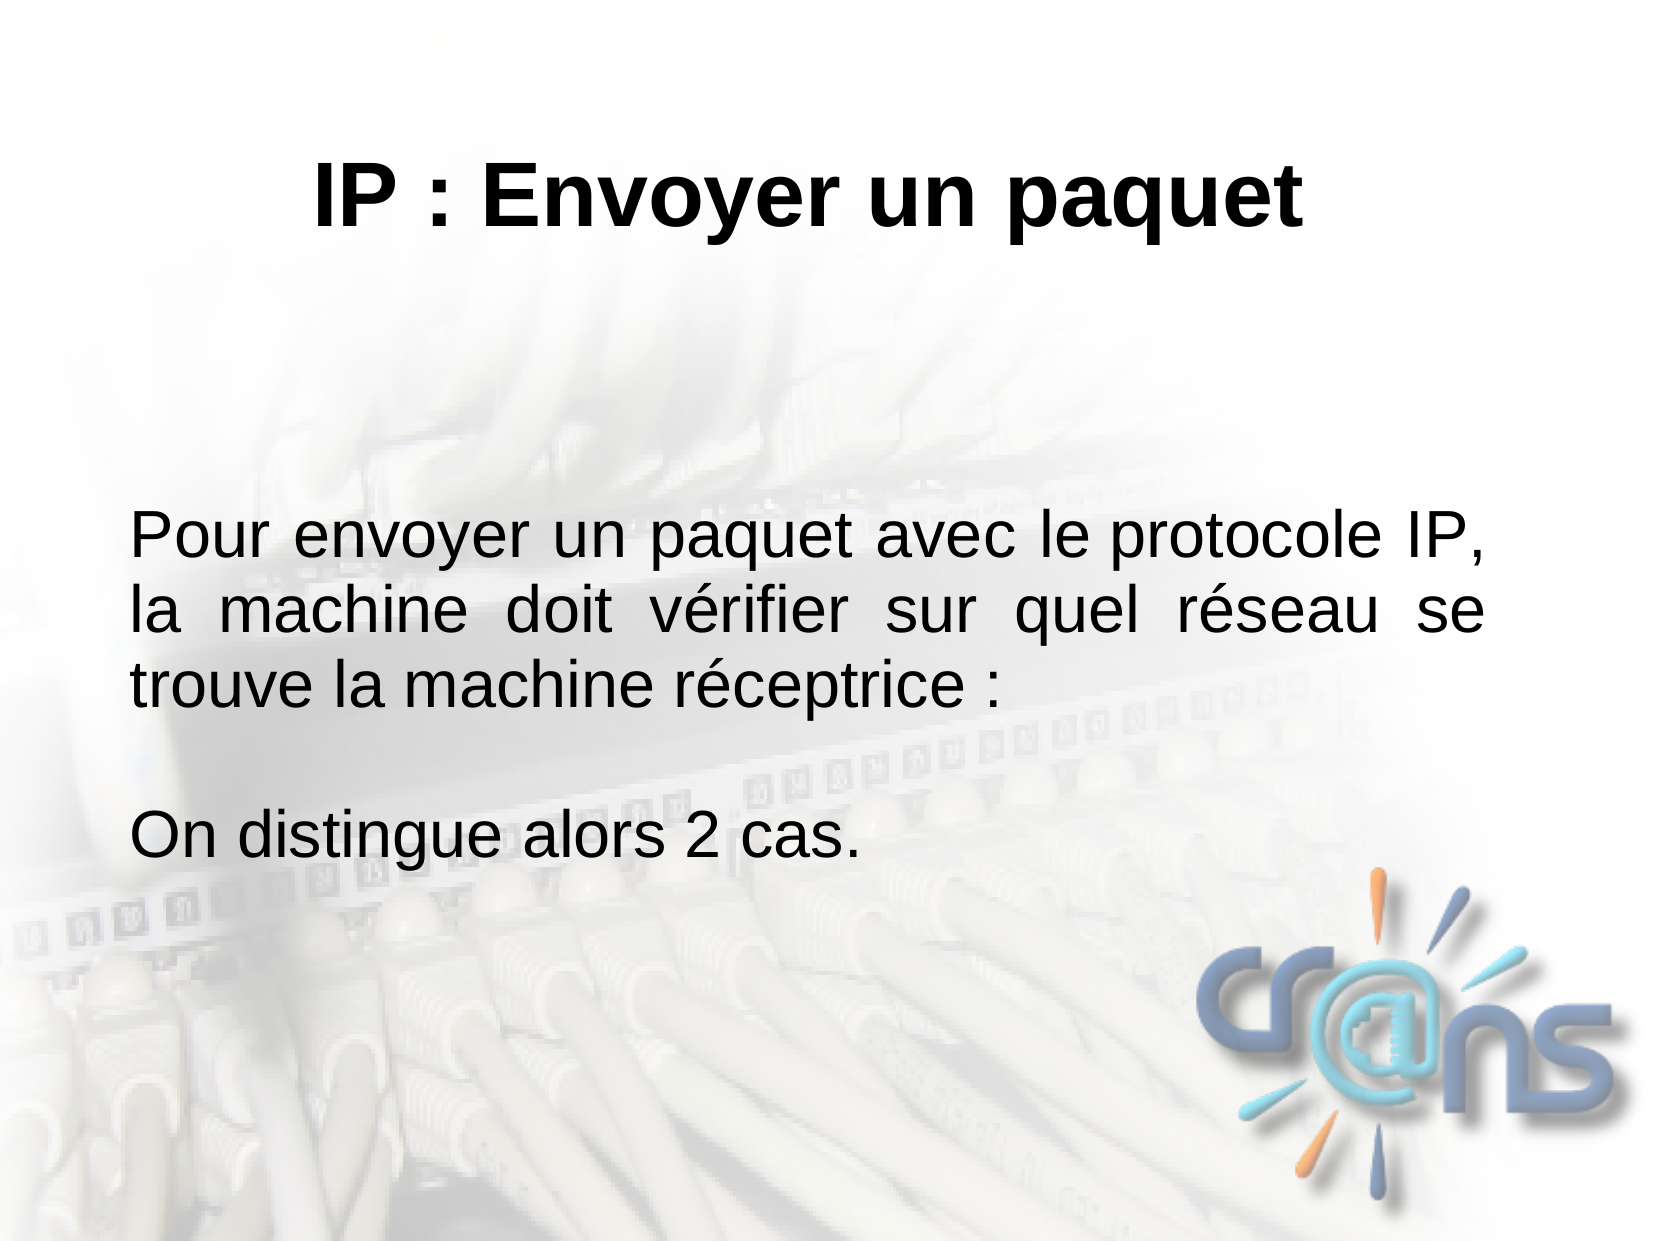

# IP : Envoyer un paquet
Pour envoyer un paquet avec le protocole IP, la machine doit vérifier sur quel réseau se trouve la machine réceptrice :
On distingue alors 2 cas.